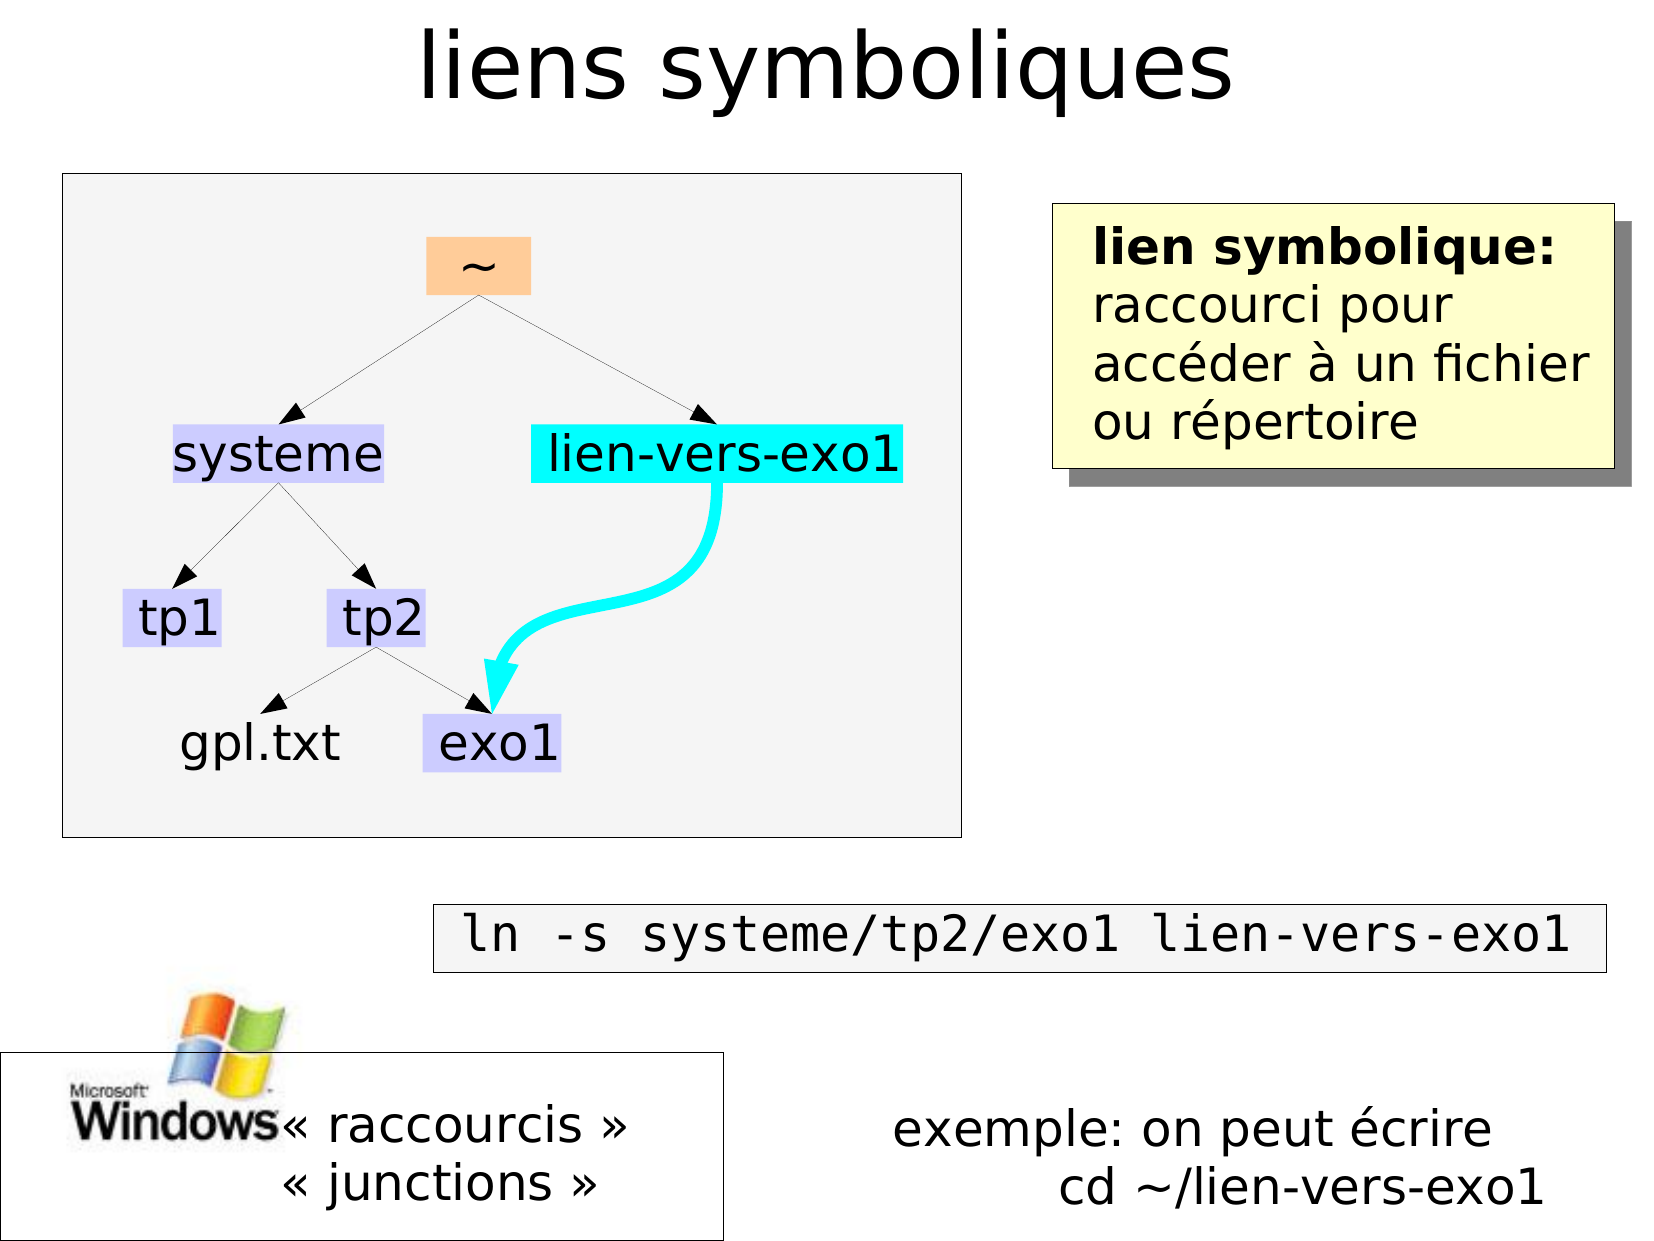

# liens symboliques
lien symbolique:
raccourci pour accéder à un fichier ou répertoire
 ~
systeme
 lien-vers-exo1
 tp1
 tp2
gpl.txt
 exo1
ln -s systeme/tp2/exo1 lien-vers-exo1
« raccourcis »
« junctions »
exemple: on peut écrire
cd ~/lien-vers-exo1